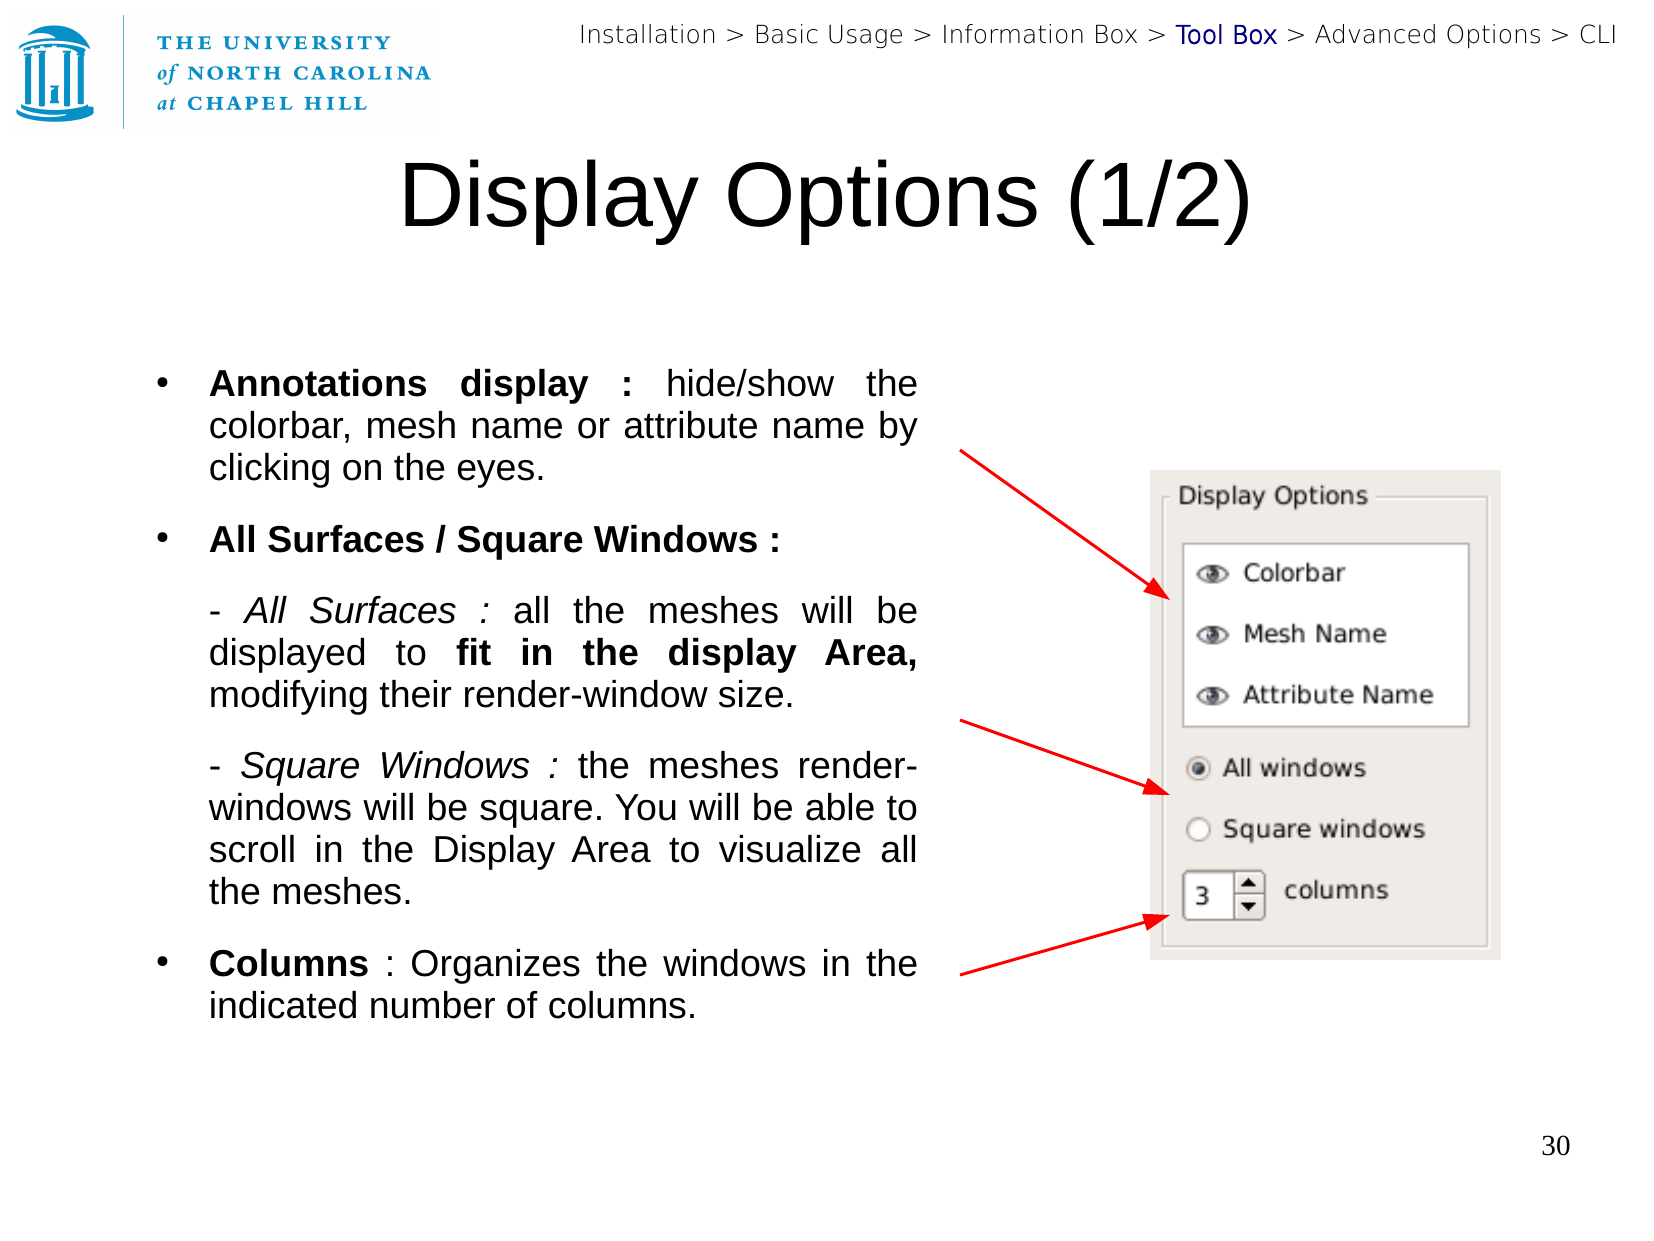

Installation > Basic Usage > Information Box > Tool Box > Advanced Options > CLI
# Display Options (1/2)
Annotations display : hide/show the colorbar, mesh name or attribute name by clicking on the eyes.
All Surfaces / Square Windows :
- All Surfaces : all the meshes will be displayed to fit in the display Area, modifying their render-window size.
- Square Windows : the meshes render-windows will be square. You will be able to scroll in the Display Area to visualize all the meshes.
Columns : Organizes the windows in the indicated number of columns.
30